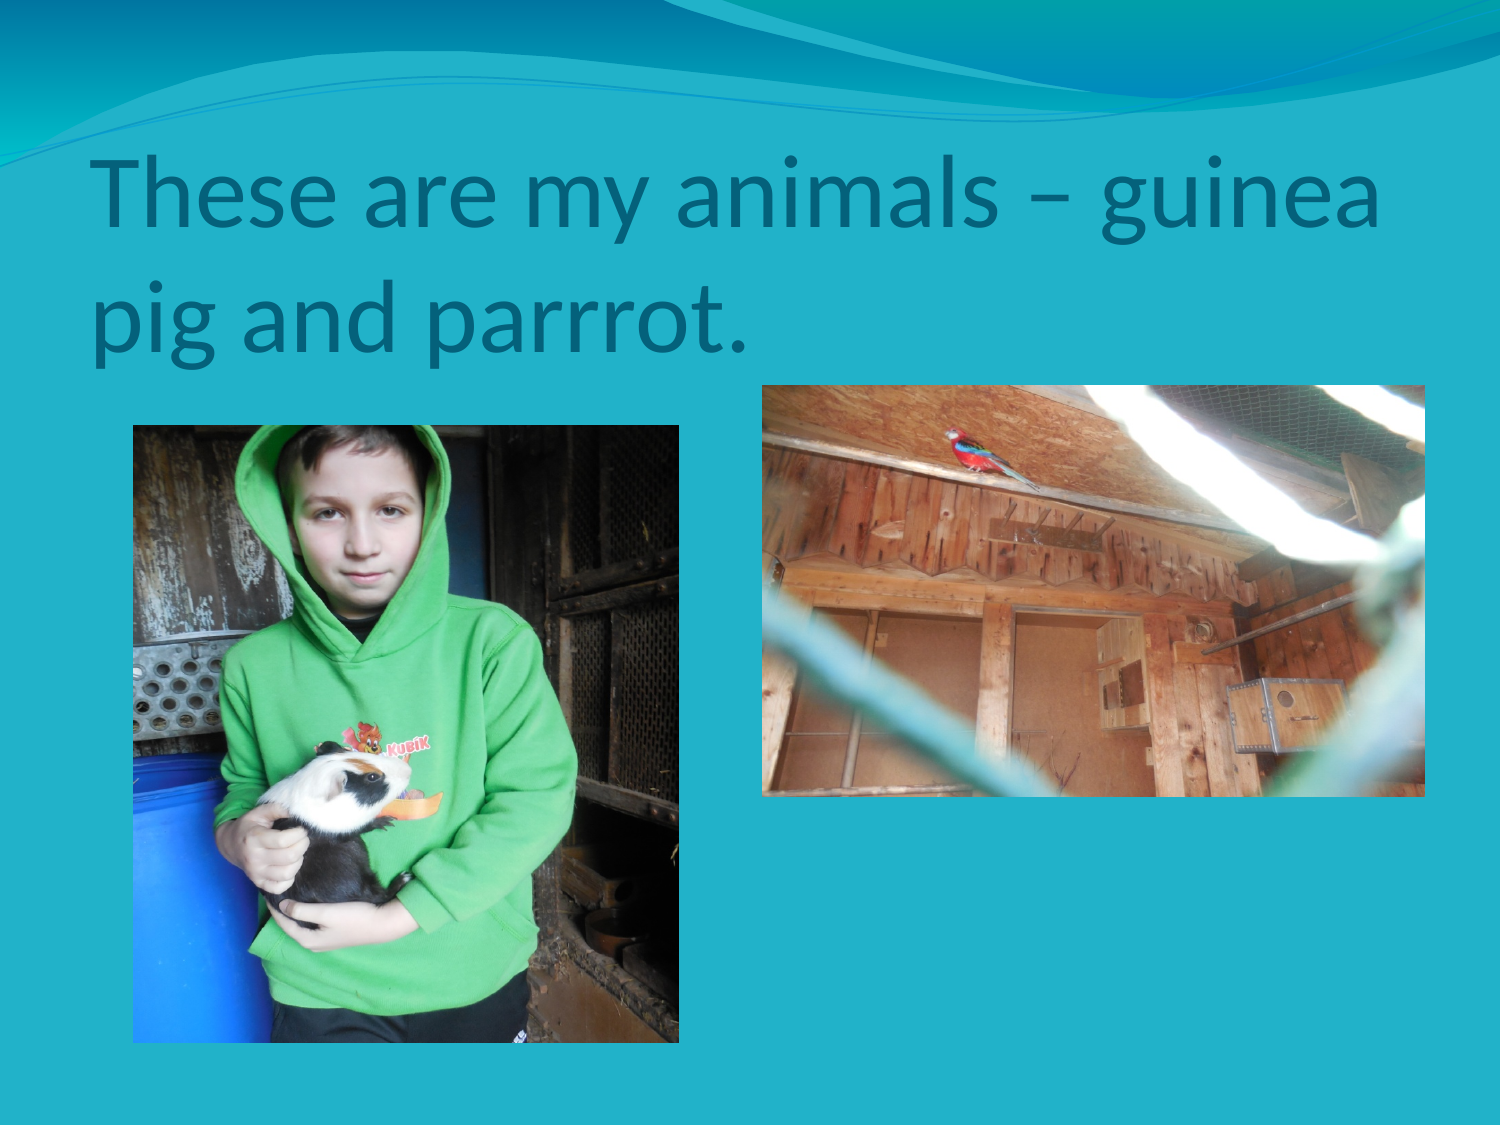

# These are my animals – guinea pig and parrrot.